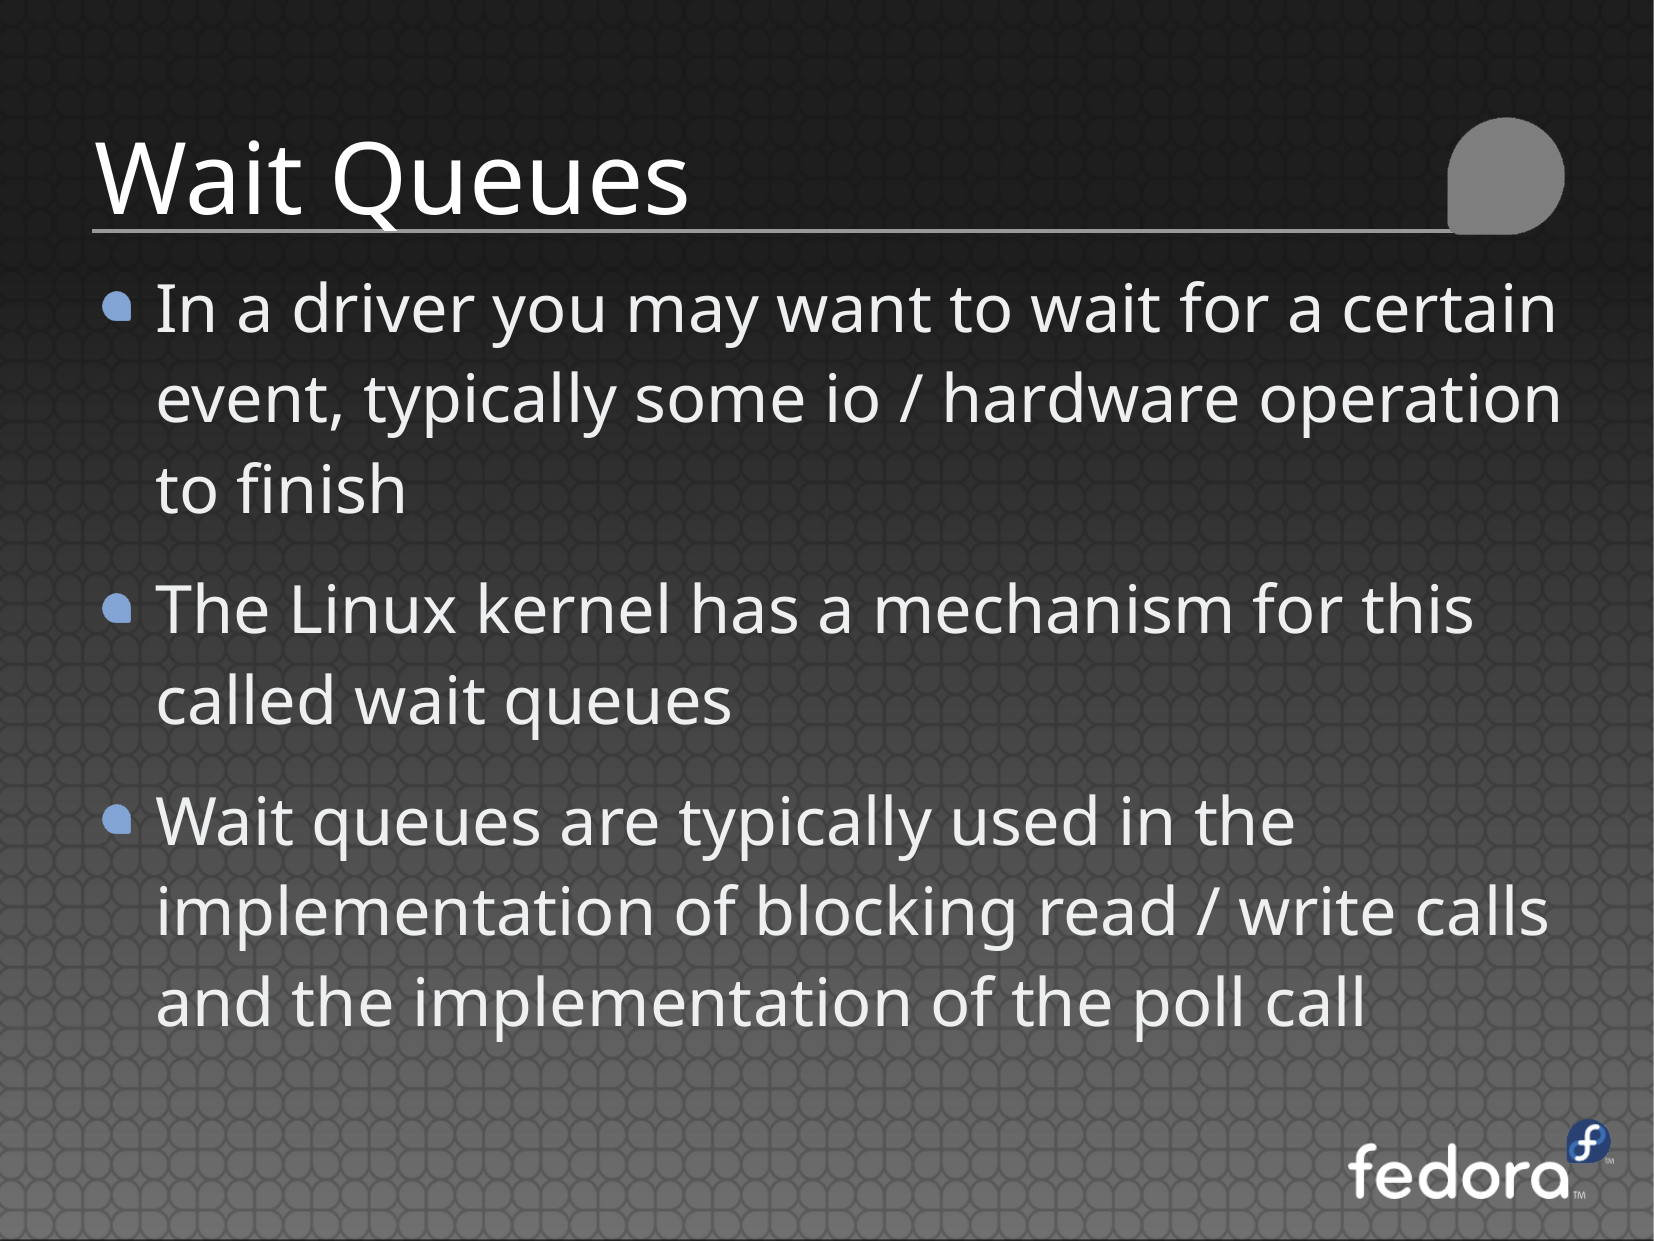

Wait Queues
# In a driver you may want to wait for a certain event, typically some io / hardware operation to finish
The Linux kernel has a mechanism for this called wait queues
Wait queues are typically used in the implementation of blocking read / write calls and the implementation of the poll call